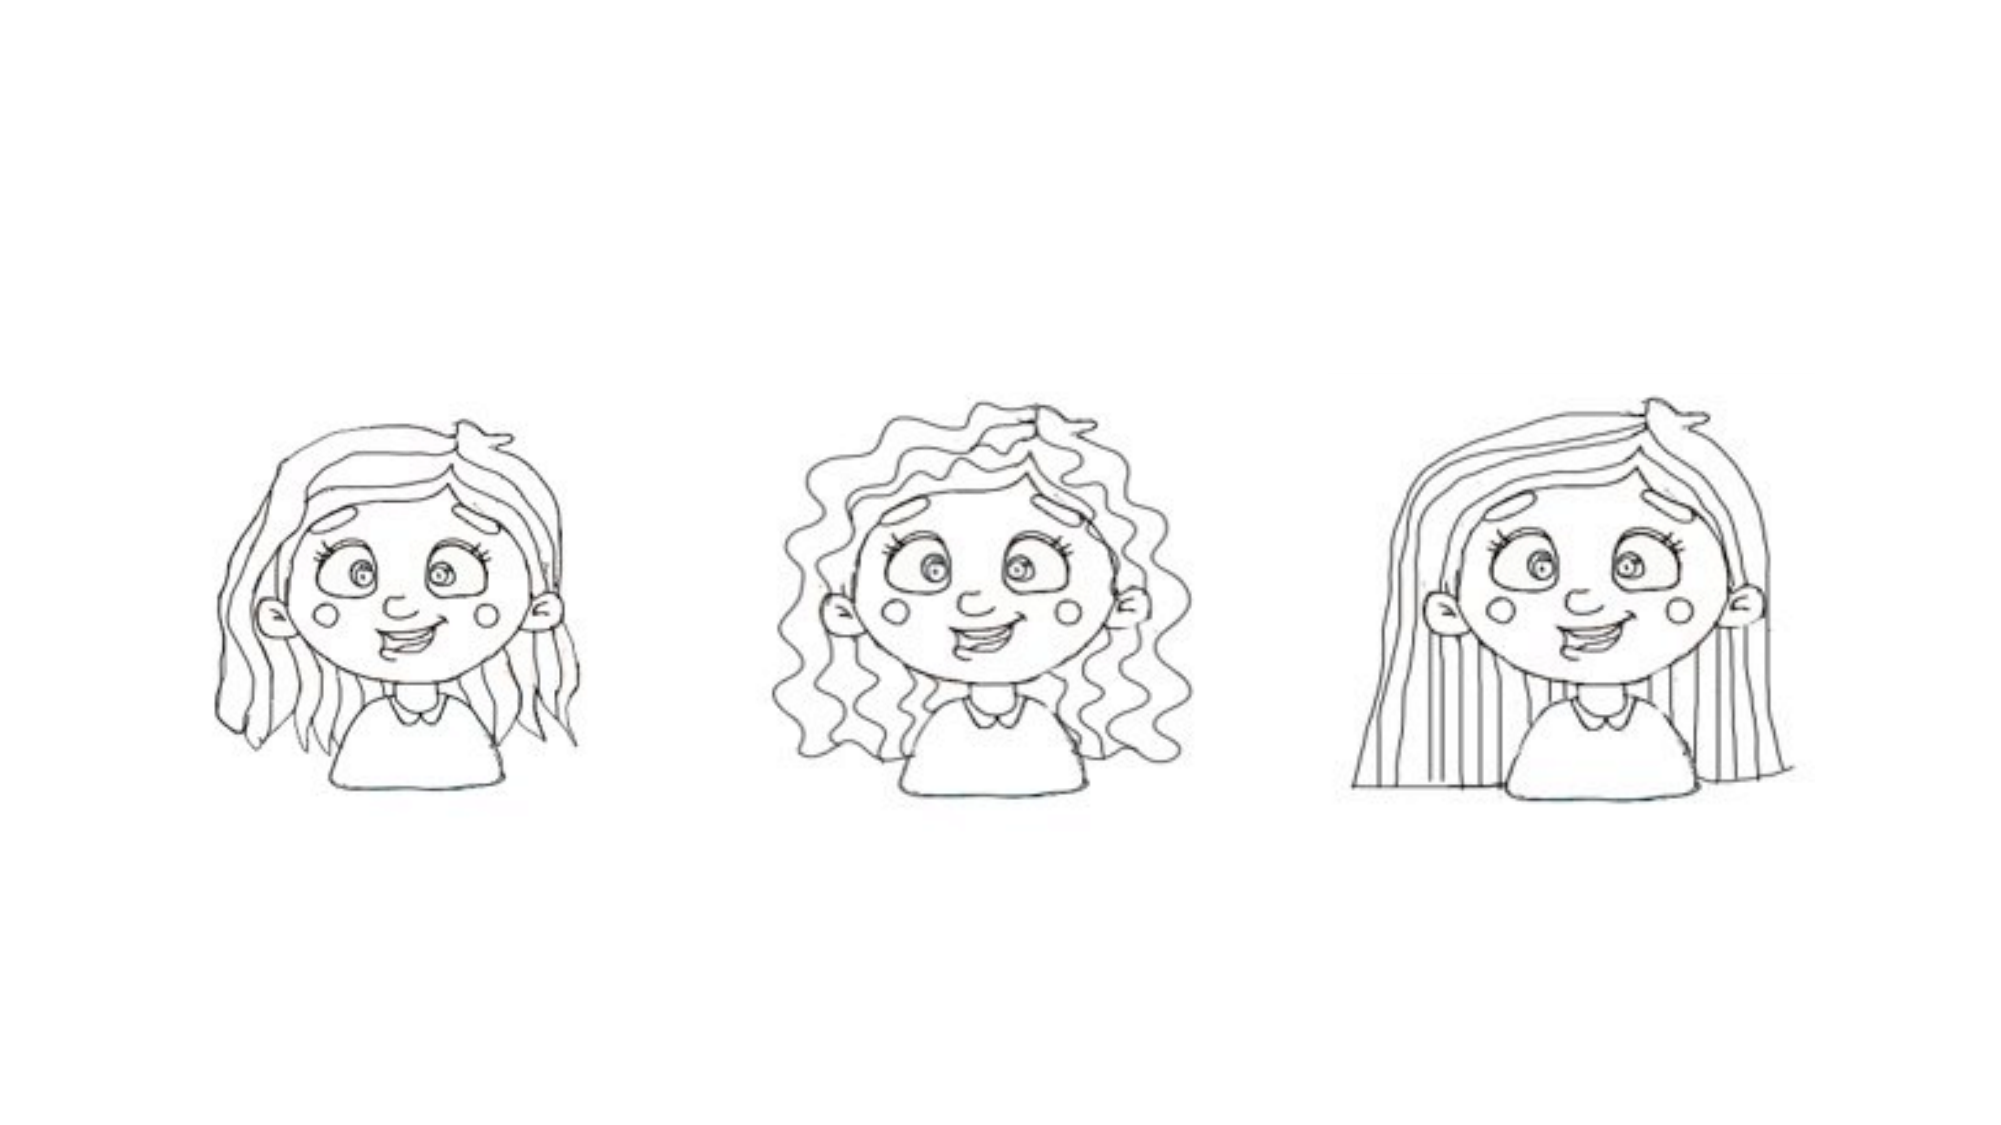

ЛИНИЈЕ - СНОПОВИ ЛИНИЈА
КОСА МОЈЕ ДРУГАРИЦЕ